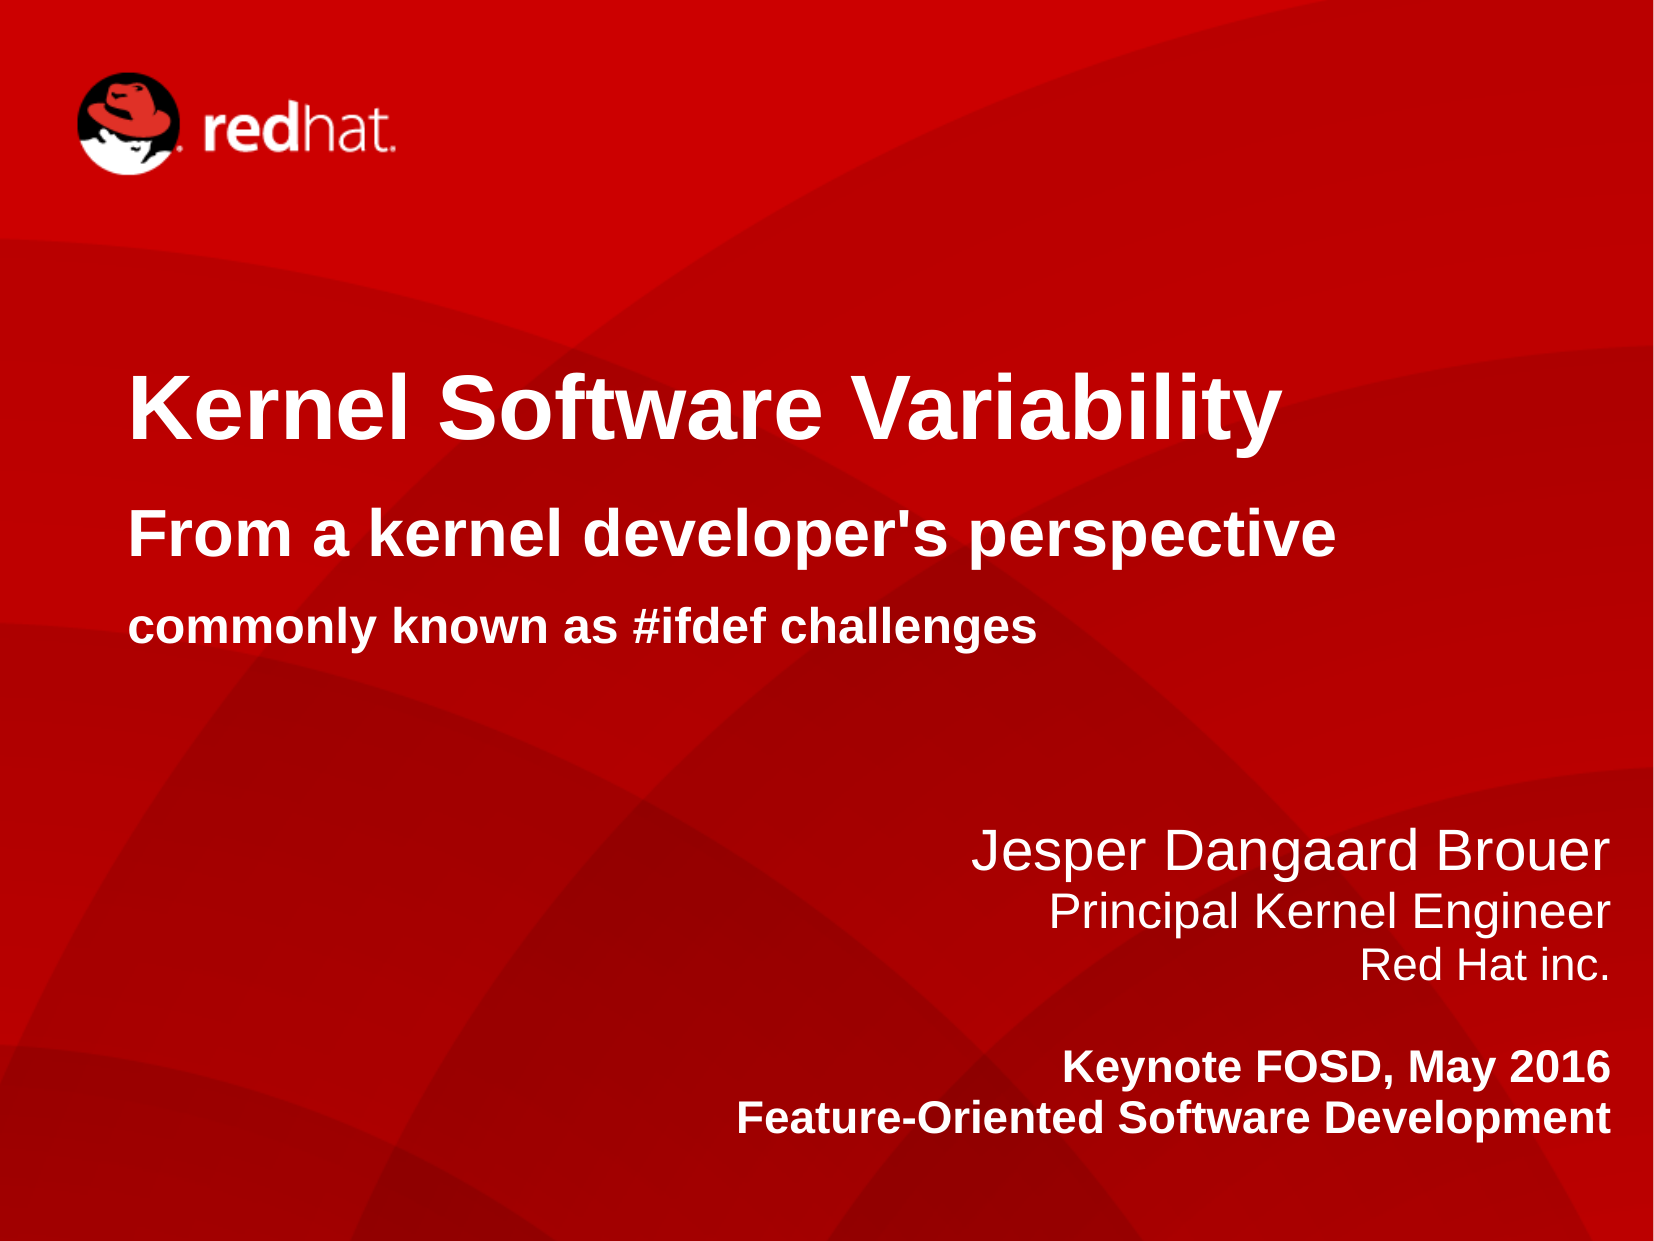

Kernel Software Variability
From a kernel developer's perspective
commonly known as #ifdef challenges
Jesper Dangaard Brouer
Principal Kernel Engineer
Red Hat inc.
Keynote FOSD, May 2016
Feature-Oriented Software Development